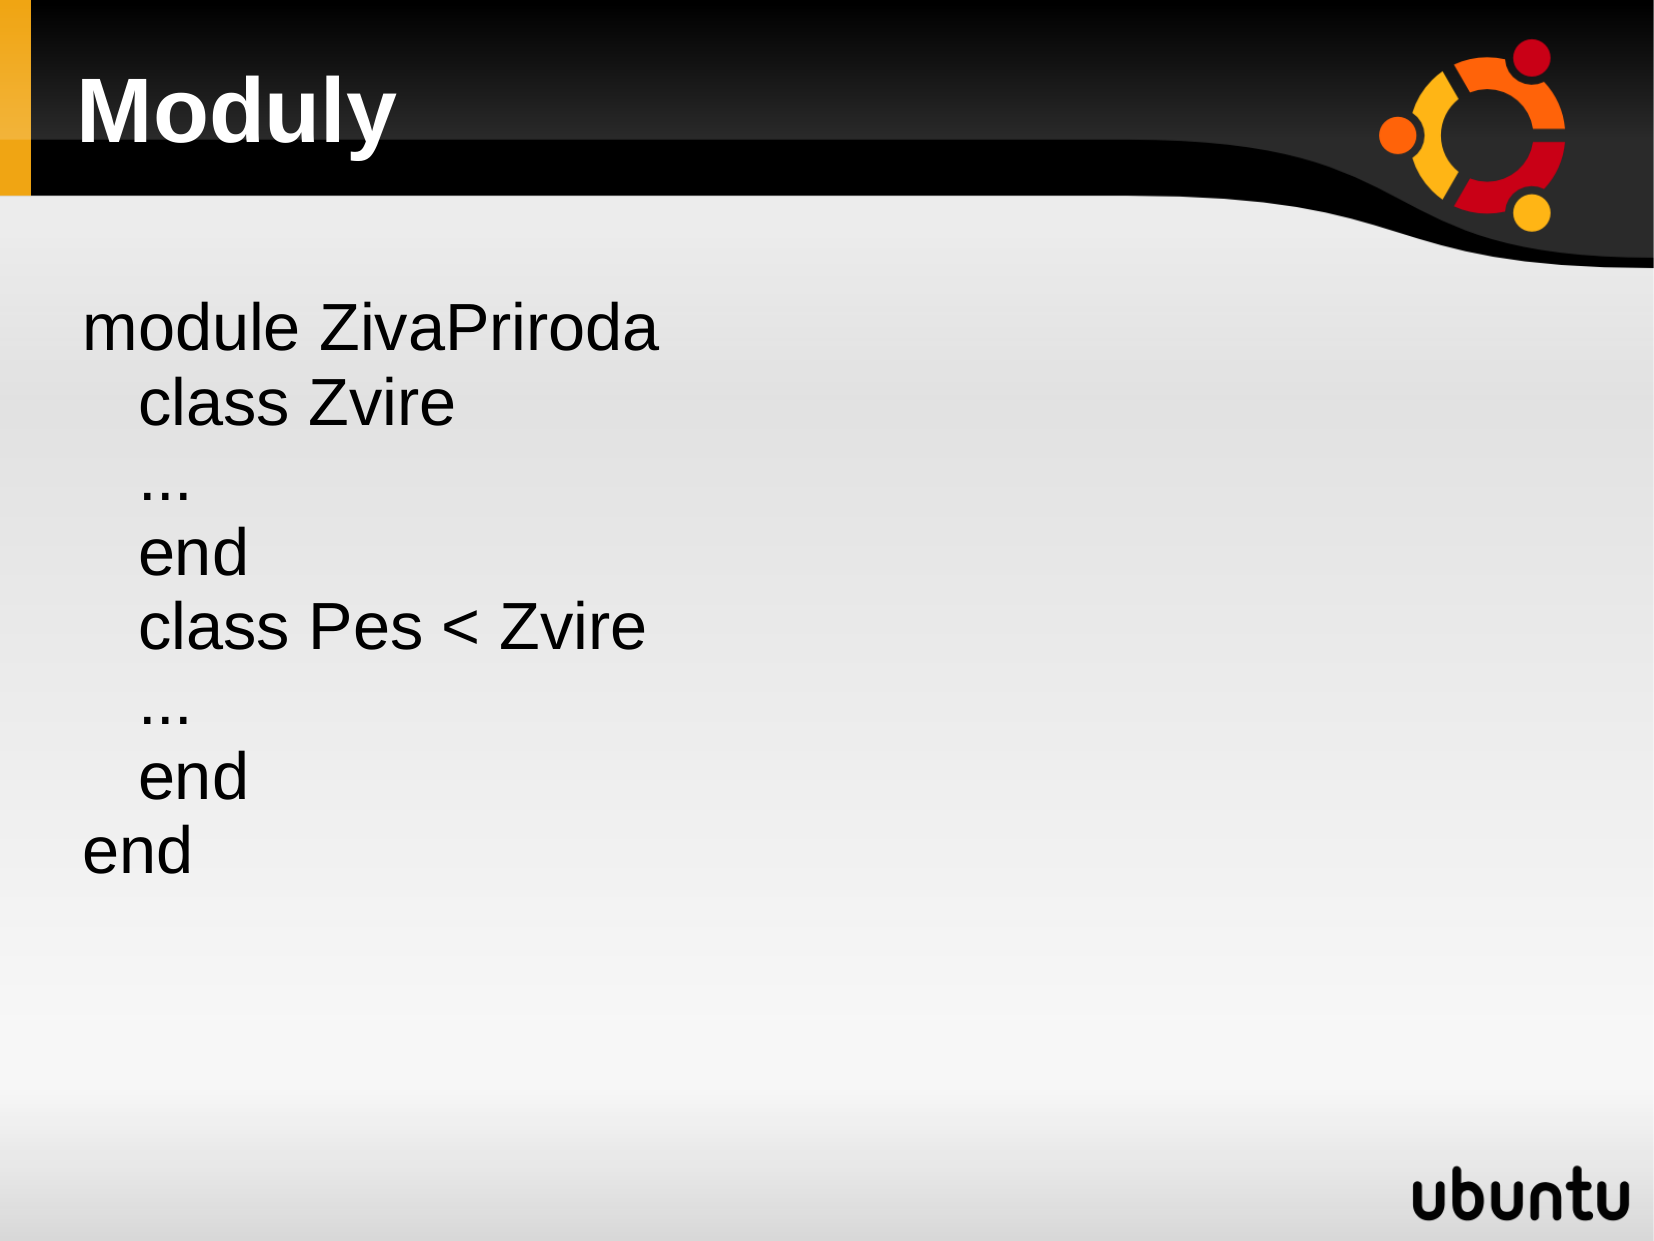

# Moduly
module ZivaPriroda
 class Zvire
 ...
 end
 class Pes < Zvire
 ...
 end
end